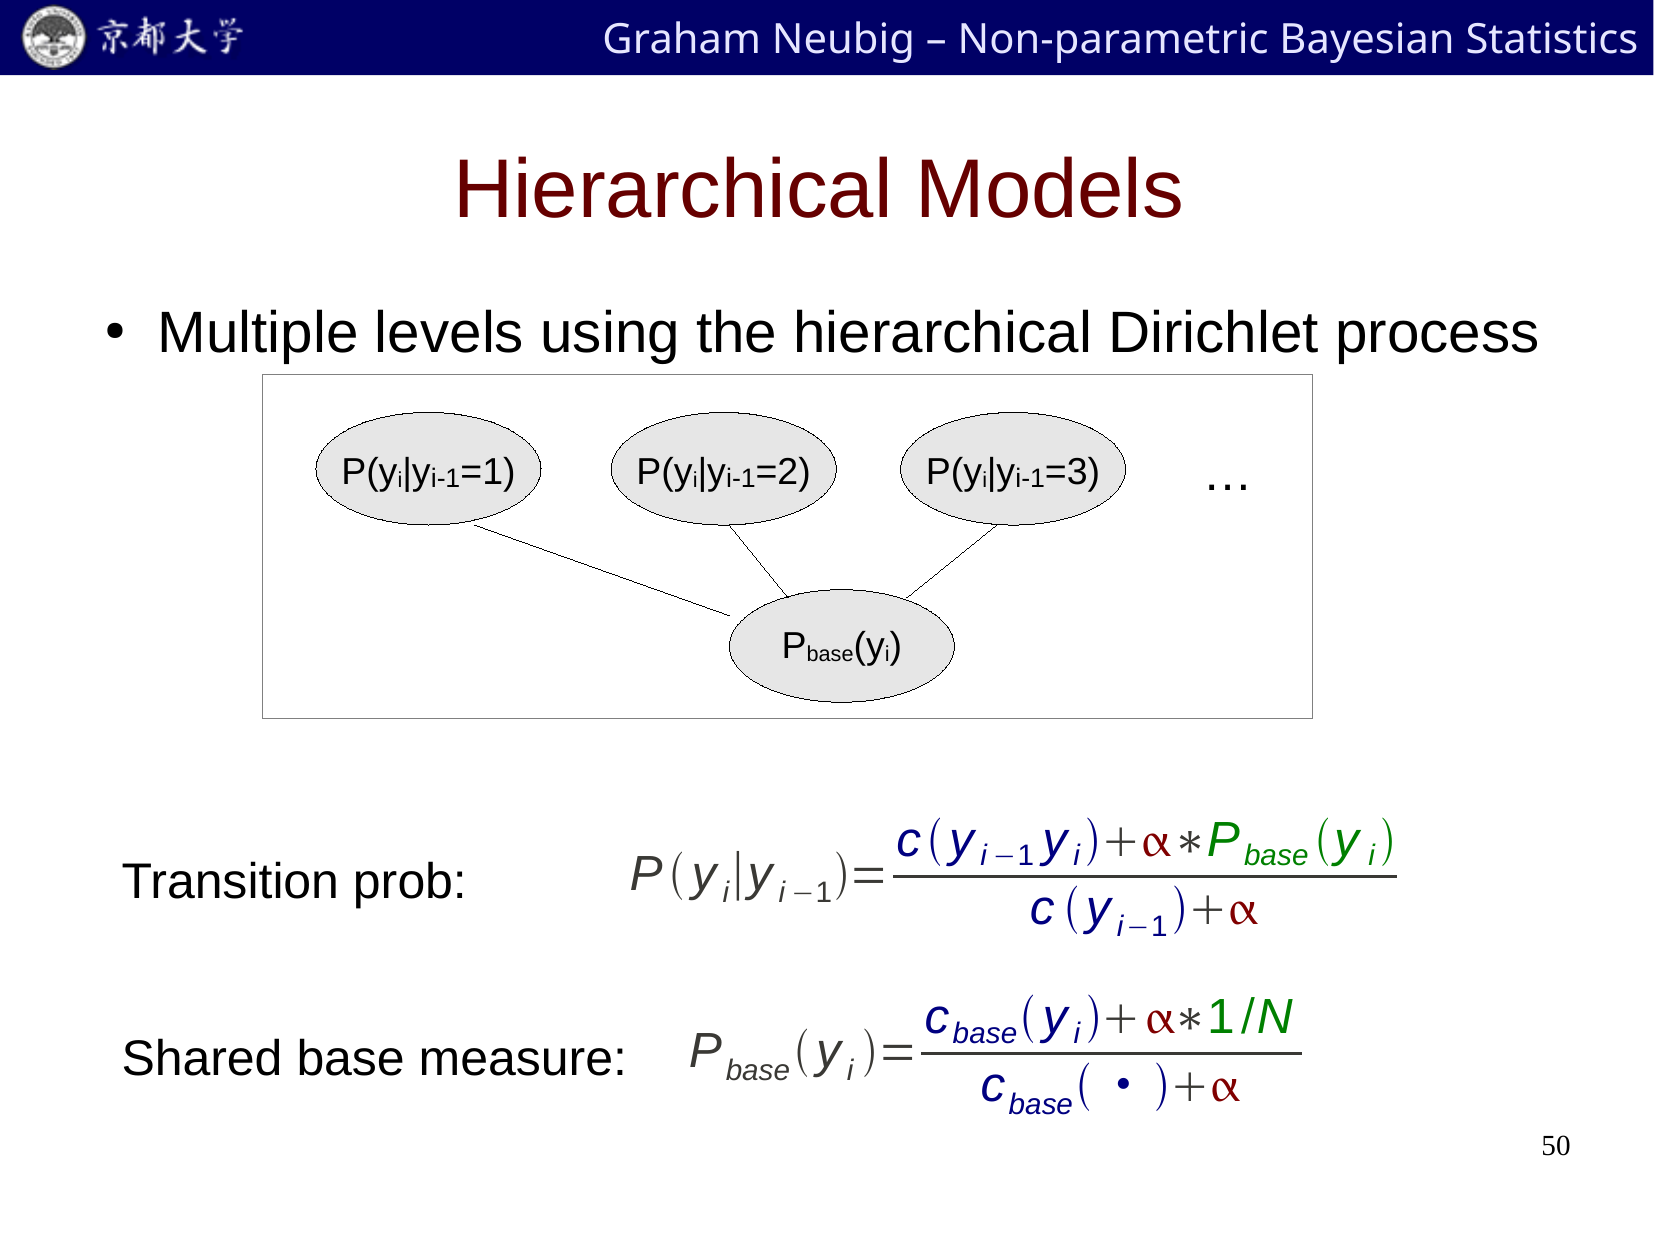

# Hierarchical Models
Multiple levels using the hierarchical Dirichlet process
P(yi|yi-1=1)
P(yi|yi-1=2)
P(yi|yi-1=3)
…
Pbase(yi)
Transition prob:
Shared base measure:
50